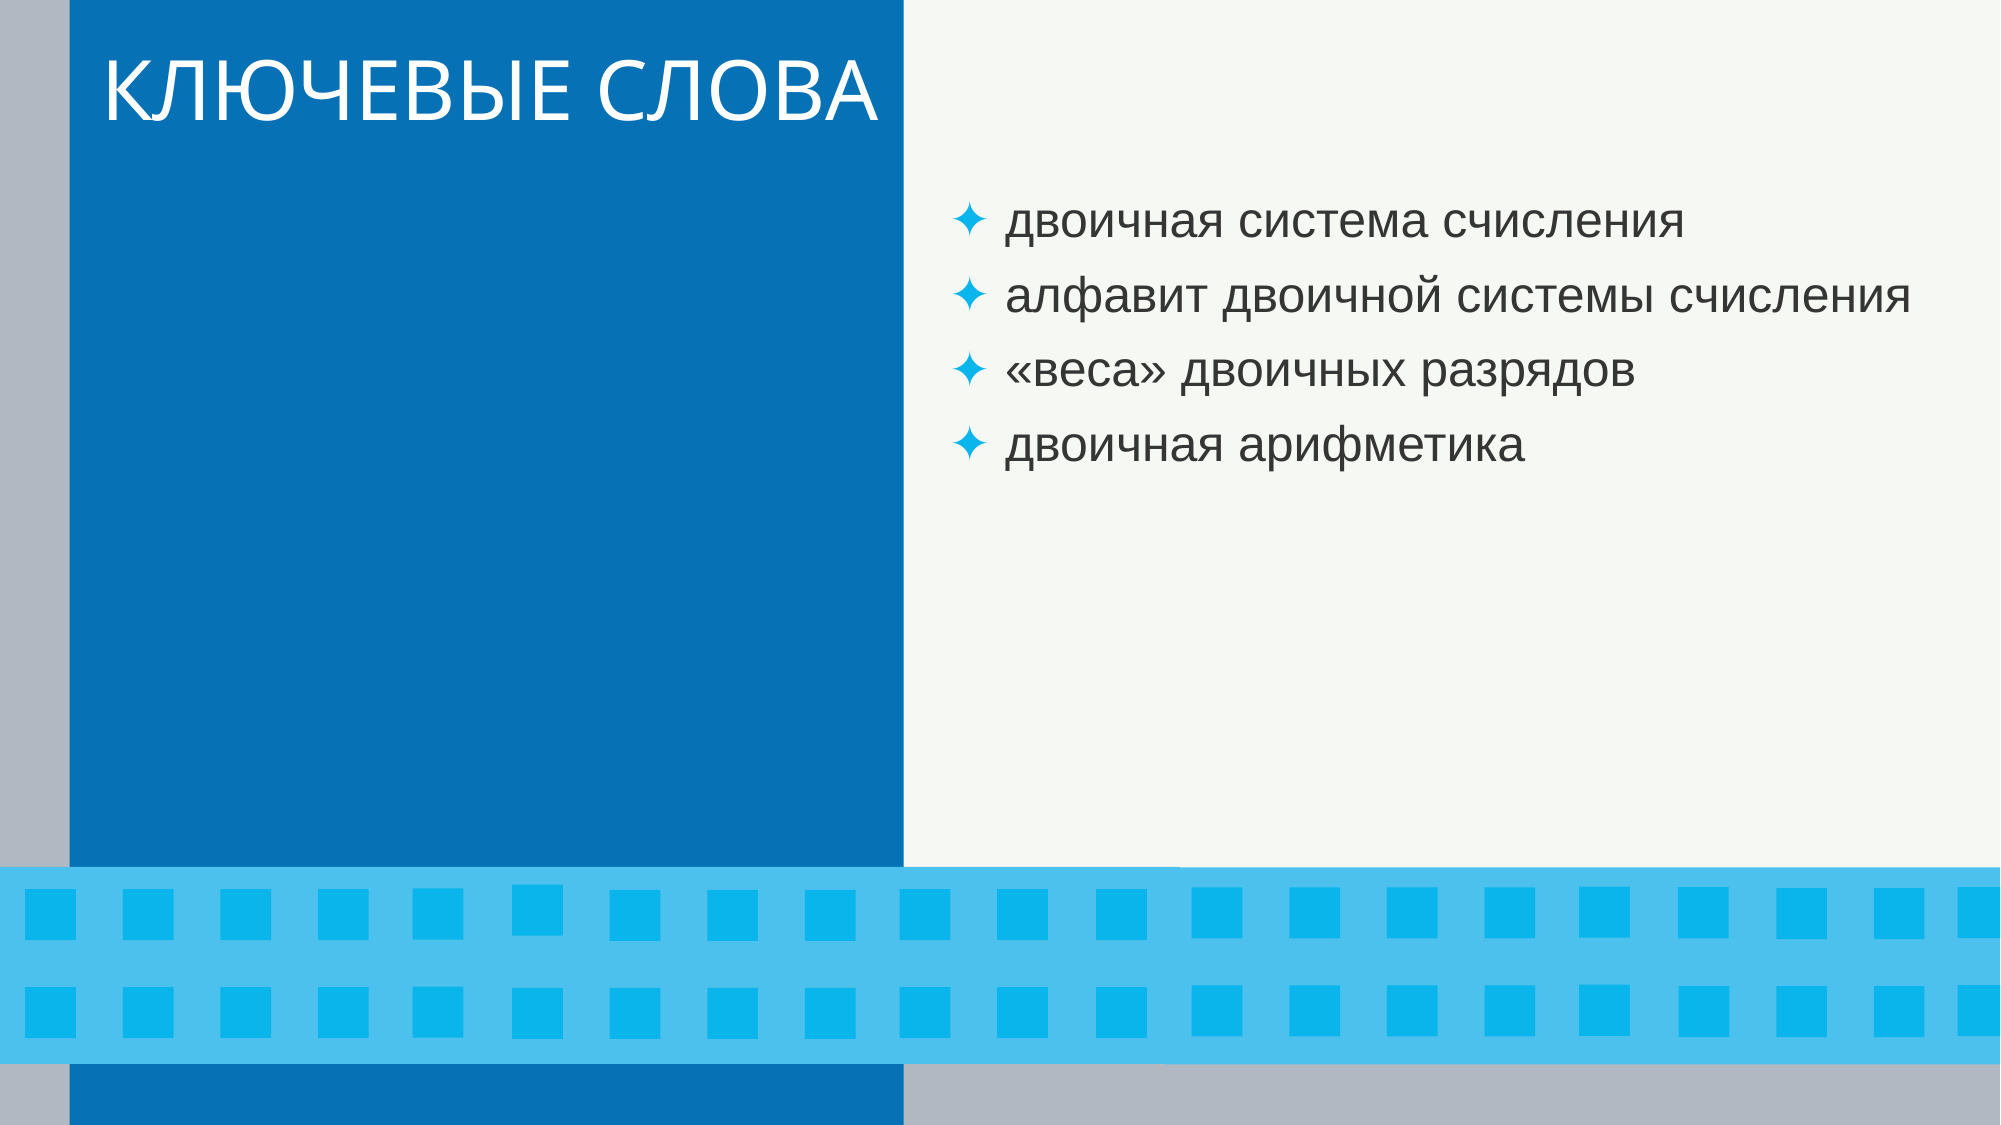

# КЛЮЧЕВЫЕ СЛОВА
двоичная система счисления
алфавит двоичной системы счисления
«веса» двоичных разрядов
двоичная арифметика